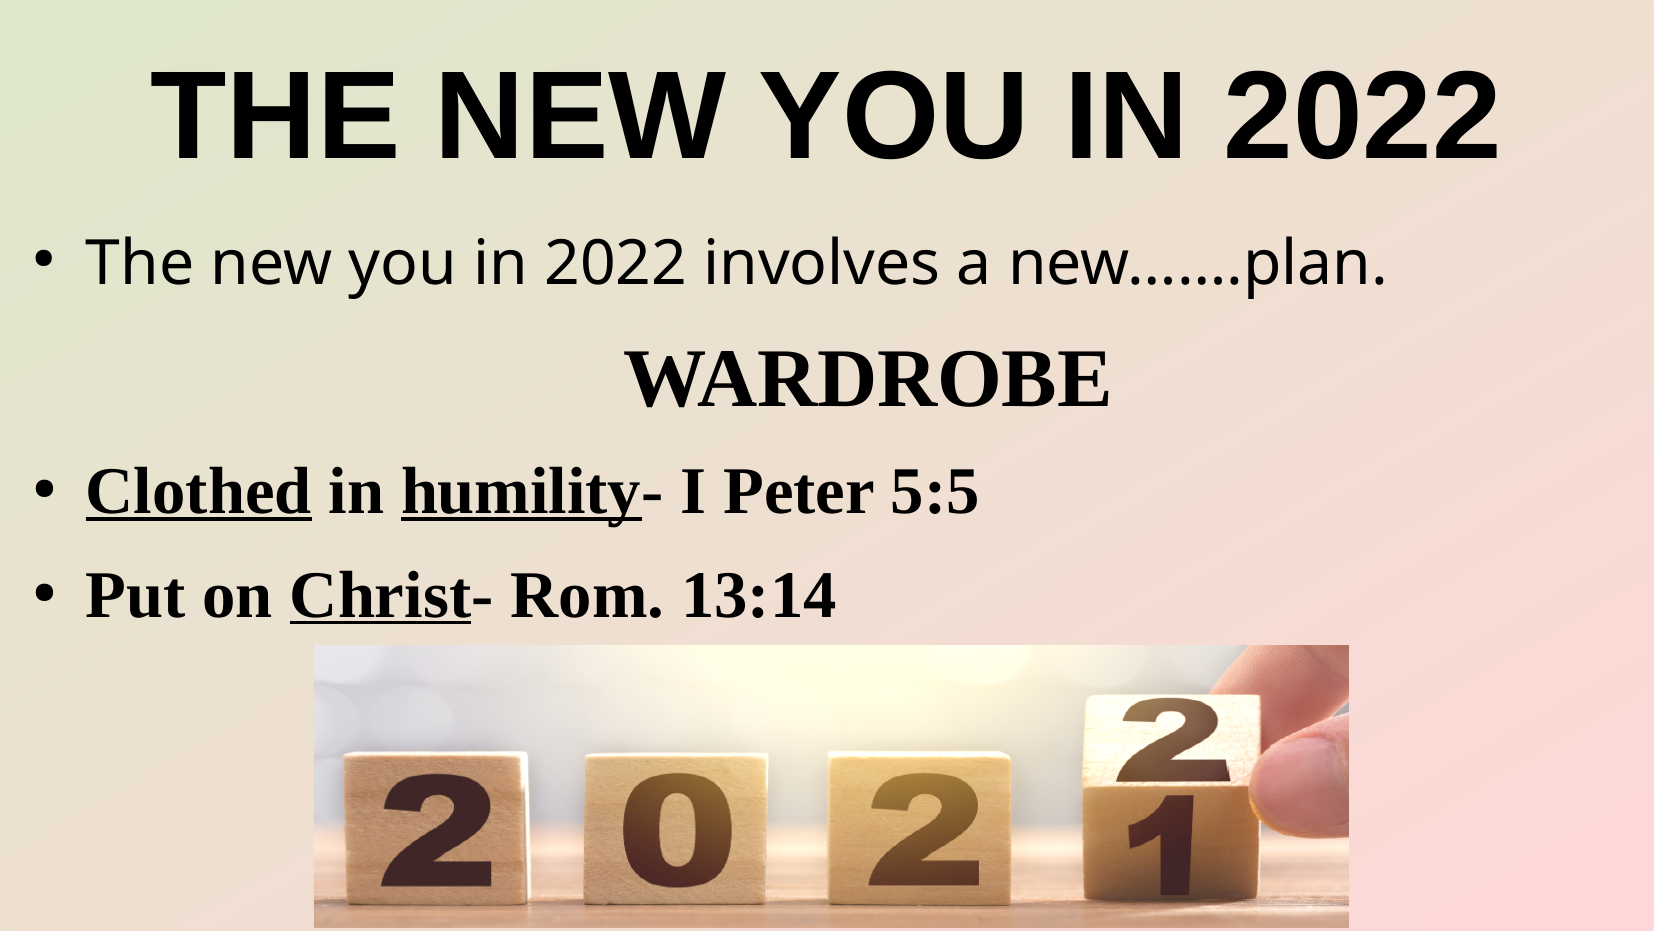

# THE NEW YOU IN 2022
The new you in 2022 involves a new…….plan.
WARDROBE
Clothed in humility- I Peter 5:5
Put on Christ- Rom. 13:14